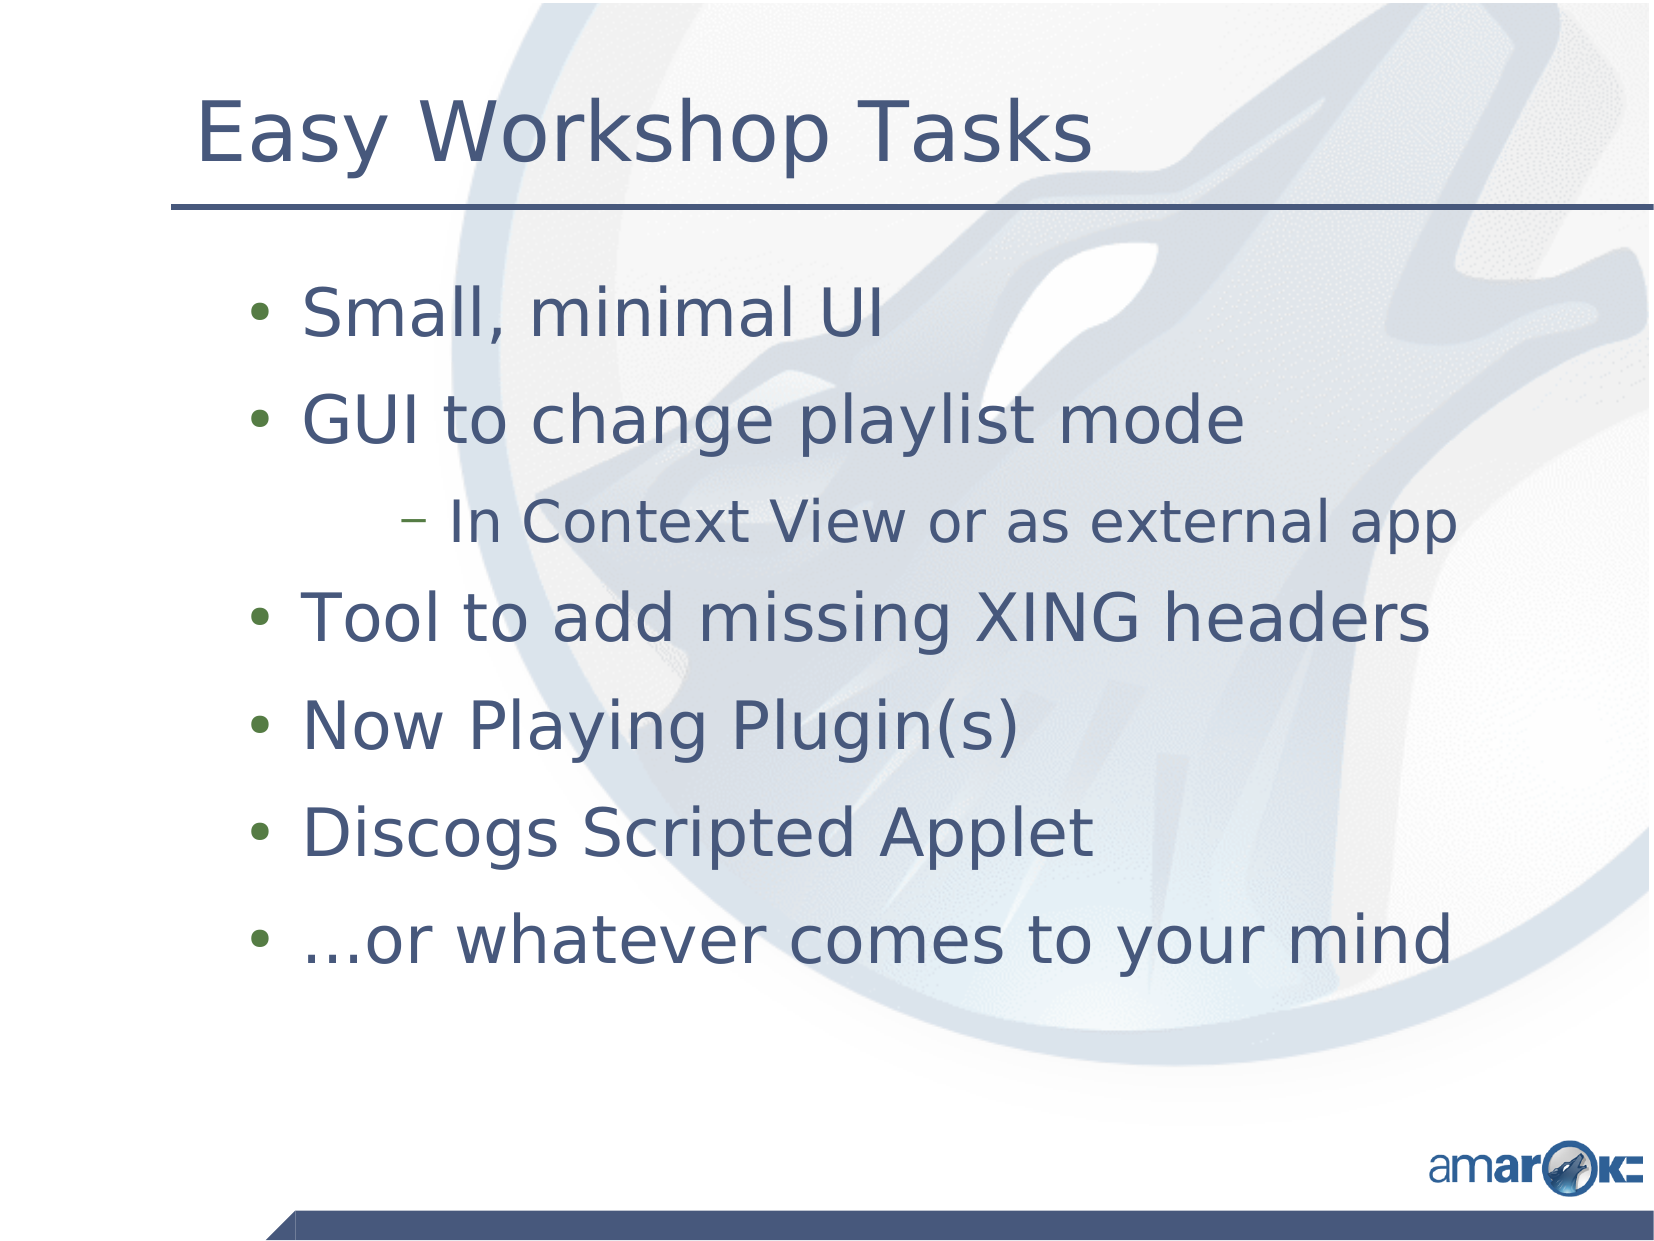

# Easy Workshop Tasks
Small, minimal UI
GUI to change playlist mode
In Context View or as external app
Tool to add missing XING headers
Now Playing Plugin(s)
Discogs Scripted Applet
...or whatever comes to your mind